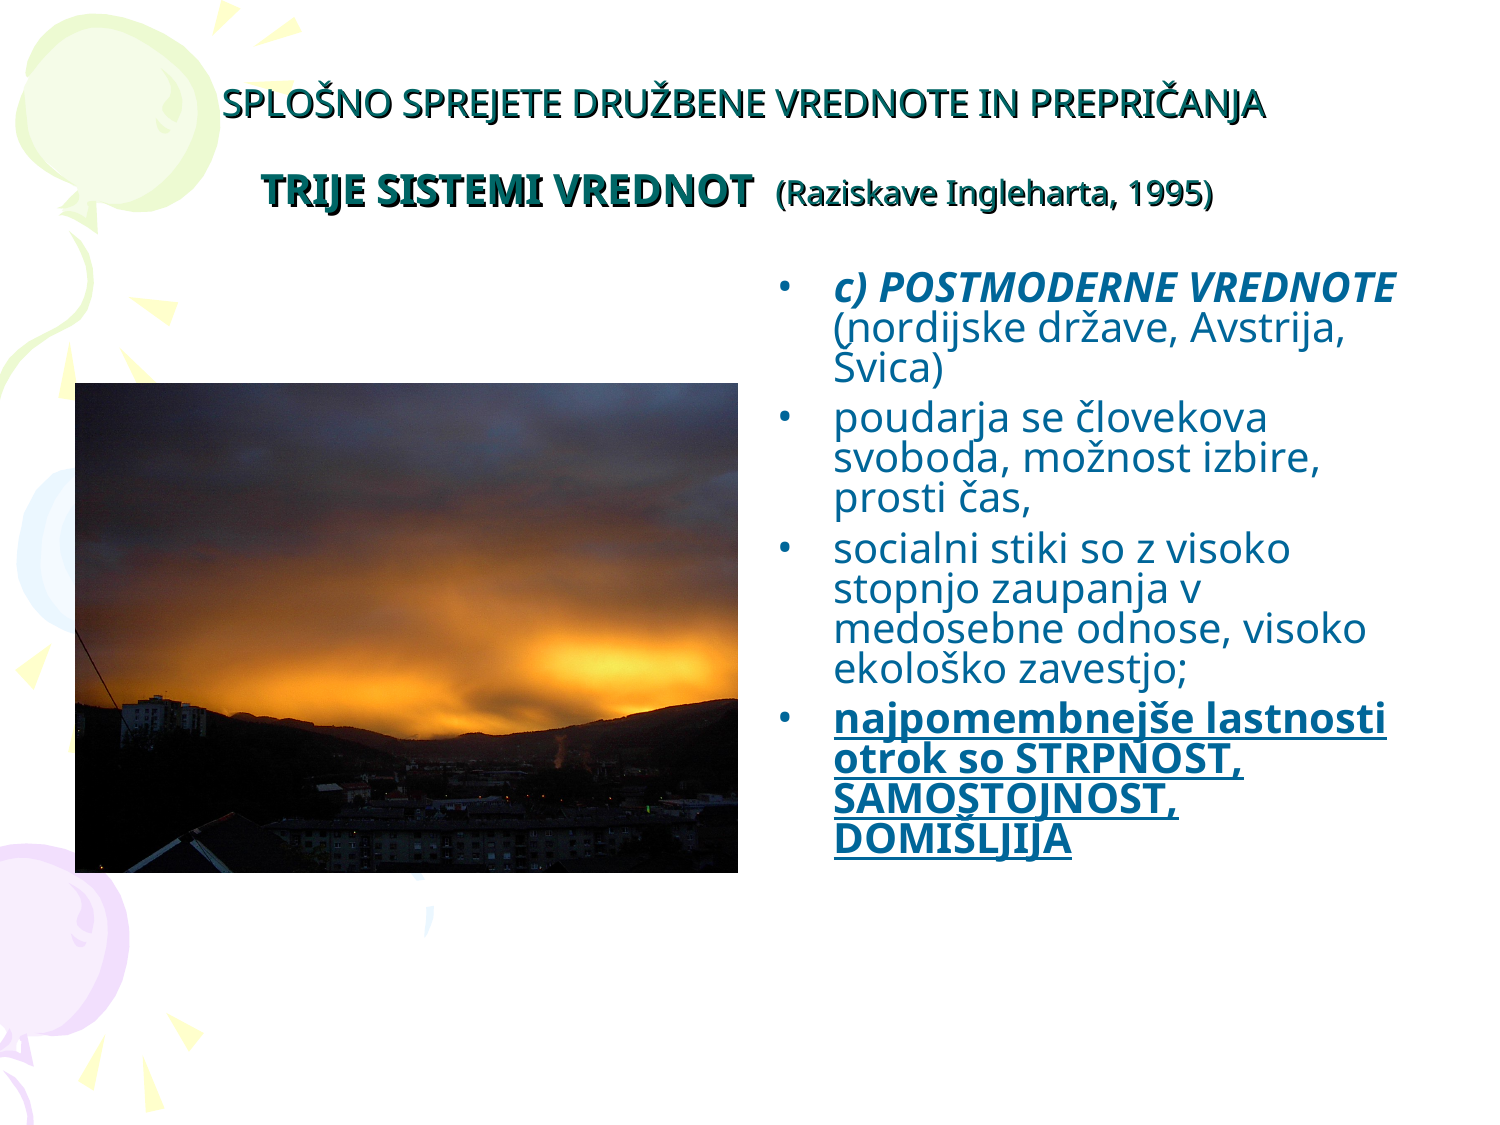

# SPLOŠNO SPREJETE DRUŽBENE VREDNOTE IN PREPRIČANJA TRIJE SISTEMI VREDNOT (Raziskave Ingleharta, 1995)
c) POSTMODERNE VREDNOTE (nordijske države, Avstrija, Švica)
poudarja se človekova svoboda, možnost izbire, prosti čas,
socialni stiki so z visoko stopnjo zaupanja v medosebne odnose, visoko ekološko zavestjo;
najpomembnejše lastnosti otrok so STRPNOST, SAMOSTOJNOST, DOMIŠLJIJA